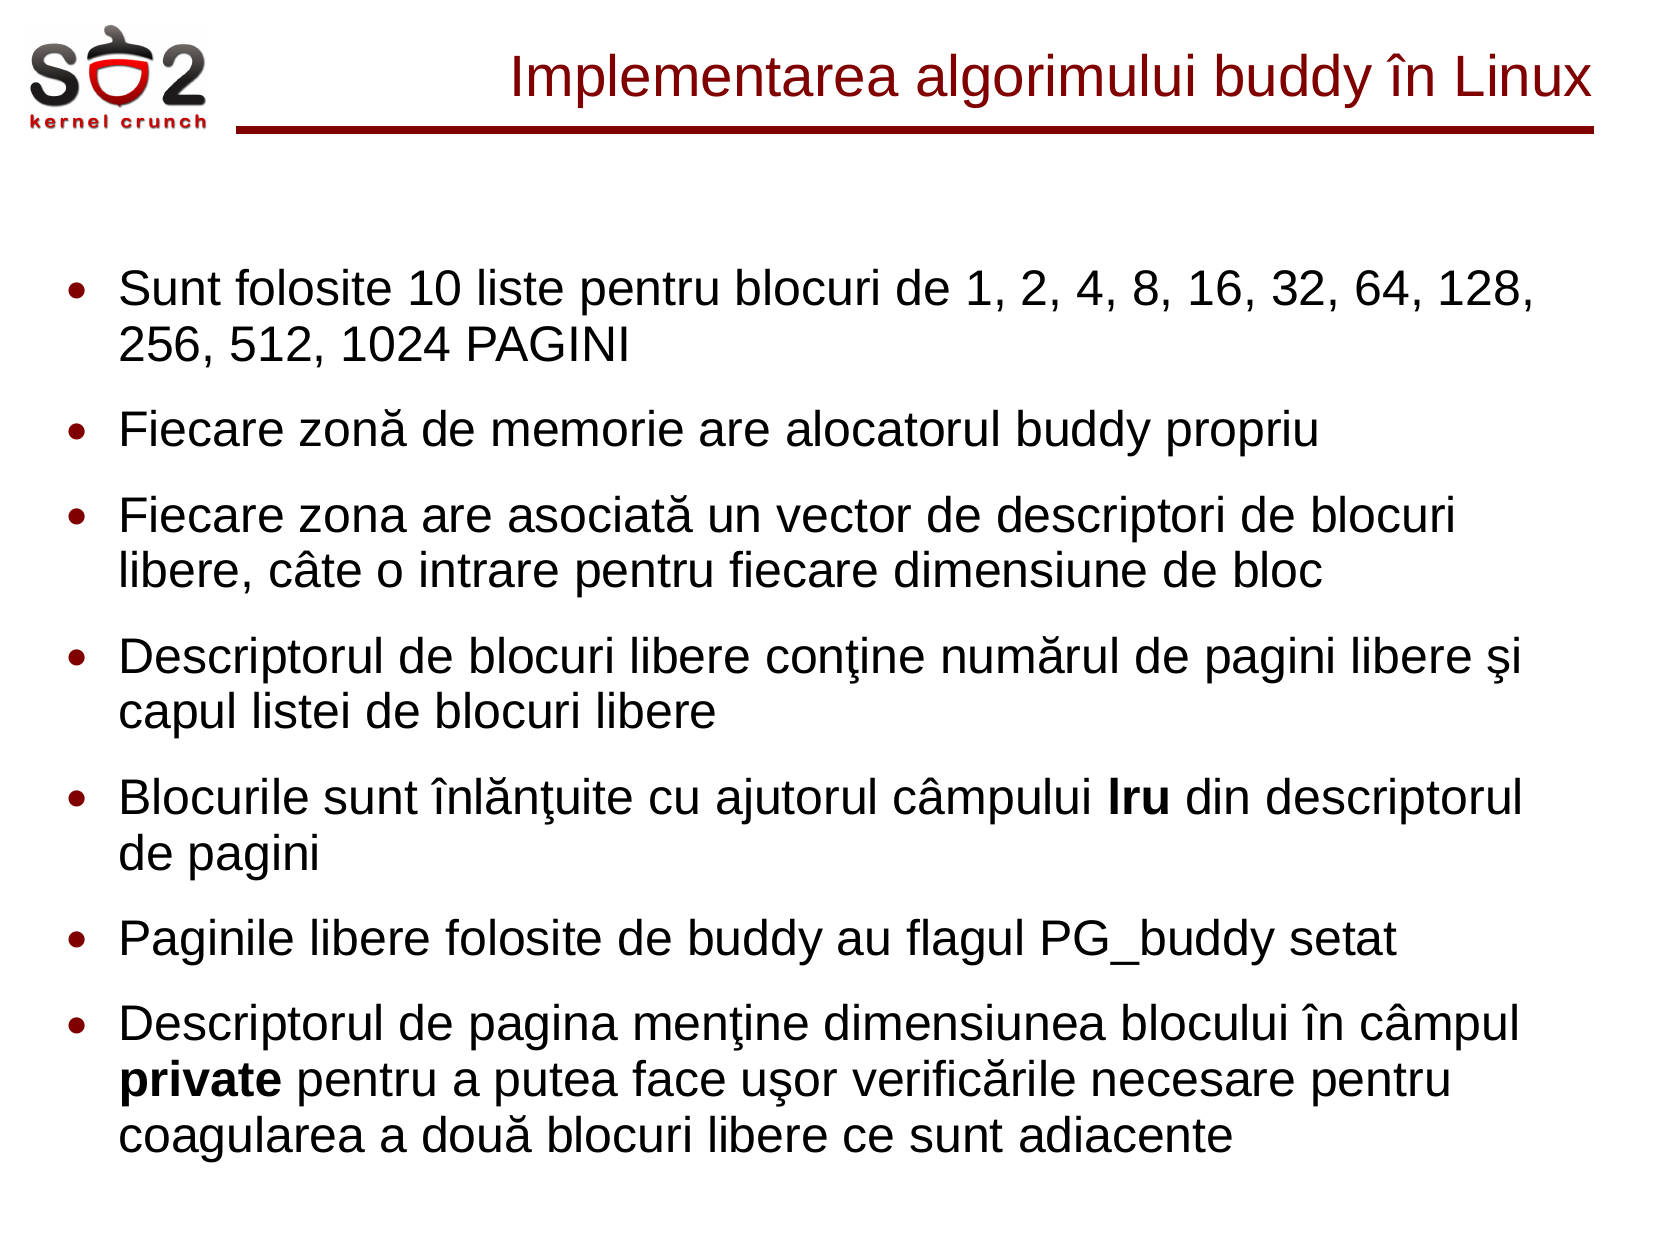

# Implementarea algorimului buddy în Linux
Sunt folosite 10 liste pentru blocuri de 1, 2, 4, 8, 16, 32, 64, 128, 256, 512, 1024 PAGINI
Fiecare zonă de memorie are alocatorul buddy propriu
Fiecare zona are asociată un vector de descriptori de blocuri libere, câte o intrare pentru fiecare dimensiune de bloc
Descriptorul de blocuri libere conţine numărul de pagini libere şi capul listei de blocuri libere
Blocurile sunt înlănţuite cu ajutorul câmpului lru din descriptorul de pagini
Paginile libere folosite de buddy au flagul PG_buddy setat
Descriptorul de pagina menţine dimensiunea blocului în câmpul private pentru a putea face uşor verificările necesare pentru coagularea a două blocuri libere ce sunt adiacente